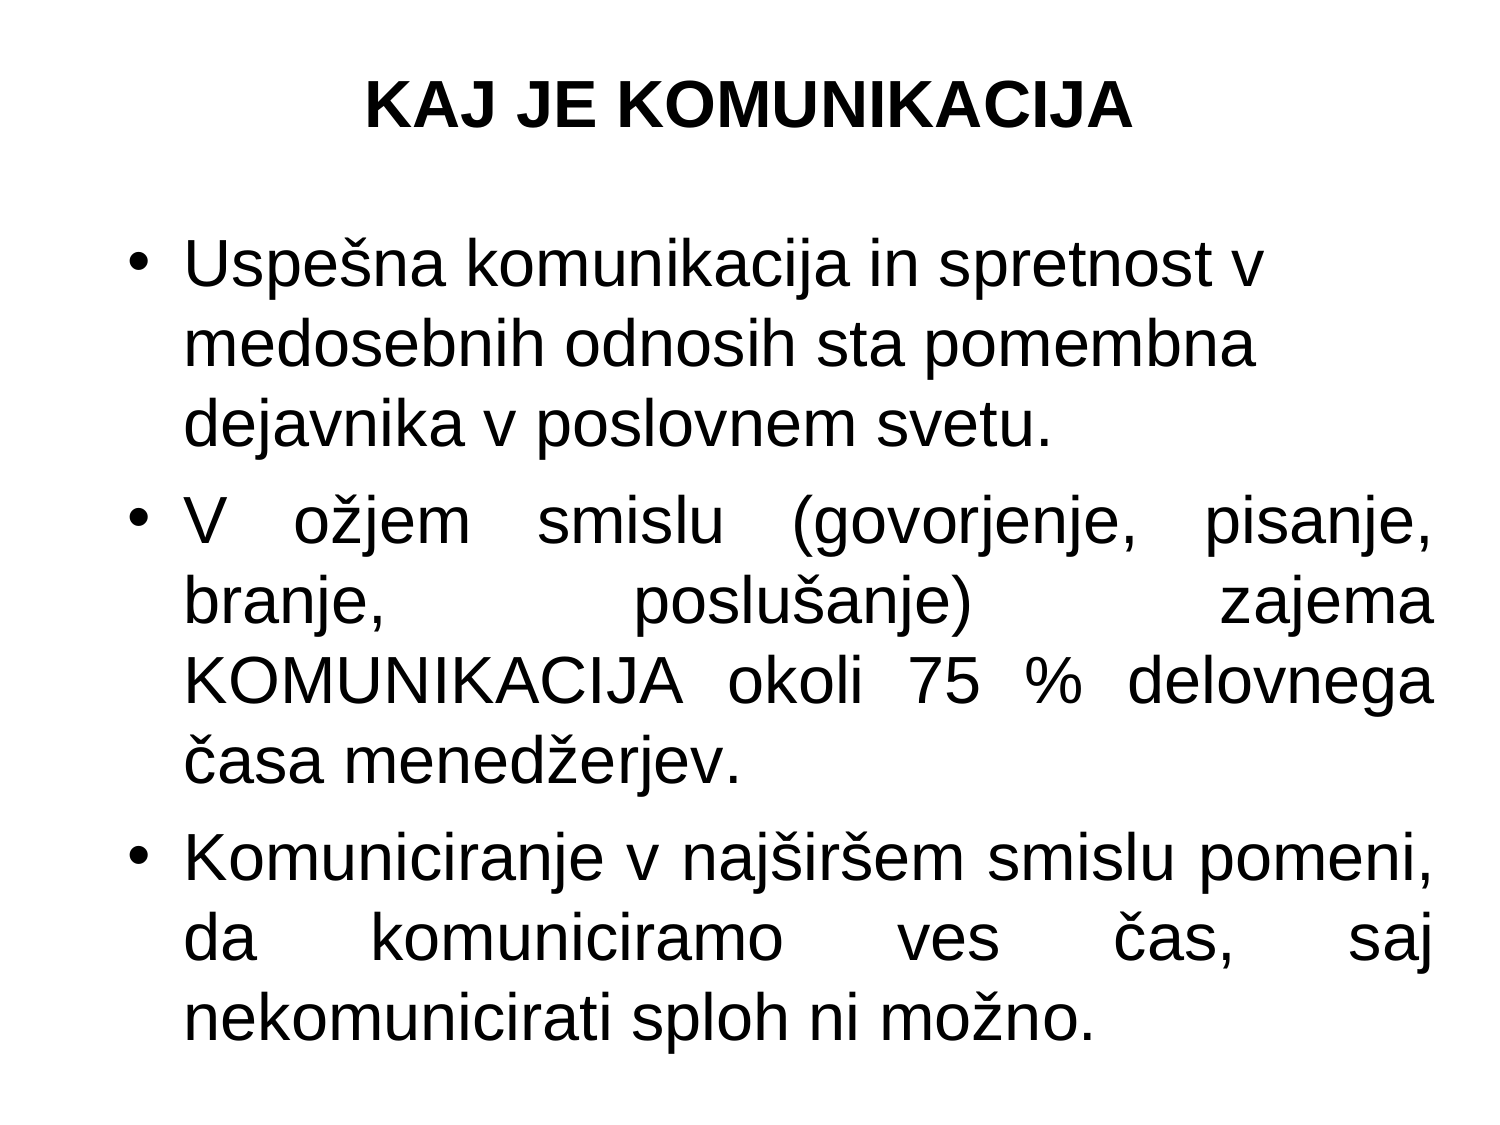

# KAJ JE KOMUNIKACIJA
Uspešna komunikacija in spretnost v medosebnih odnosih sta pomembna dejavnika v poslovnem svetu.
V ožjem smislu (govorjenje, pisanje, branje, poslušanje) zajema KOMUNIKACIJA okoli 75 % delovnega časa menedžerjev.
Komuniciranje v najširšem smislu pomeni, da komuniciramo ves čas, saj nekomunicirati sploh ni možno.